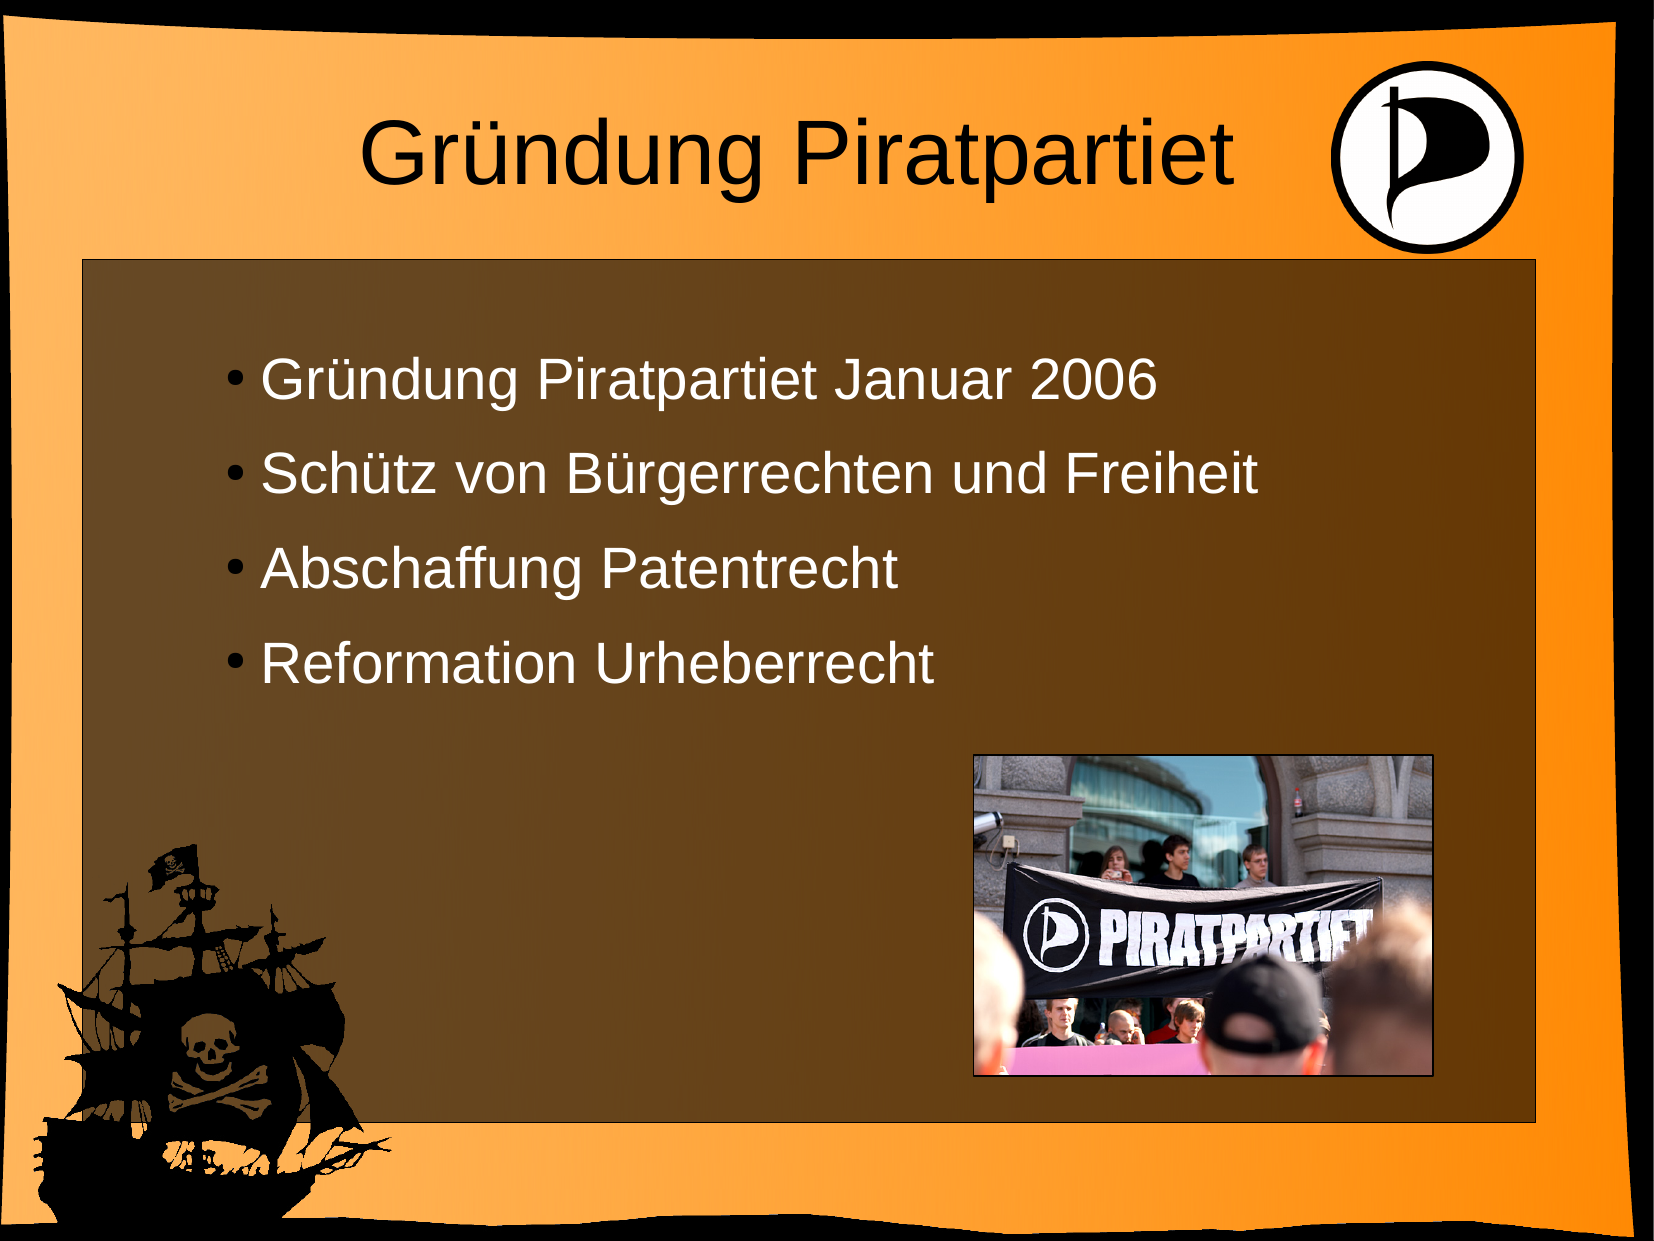

# Gründung Piratpartiet
Gründung Piratpartiet Januar 2006
Schütz von Bürgerrechten und Freiheit
Abschaffung Patentrecht
Reformation Urheberrecht